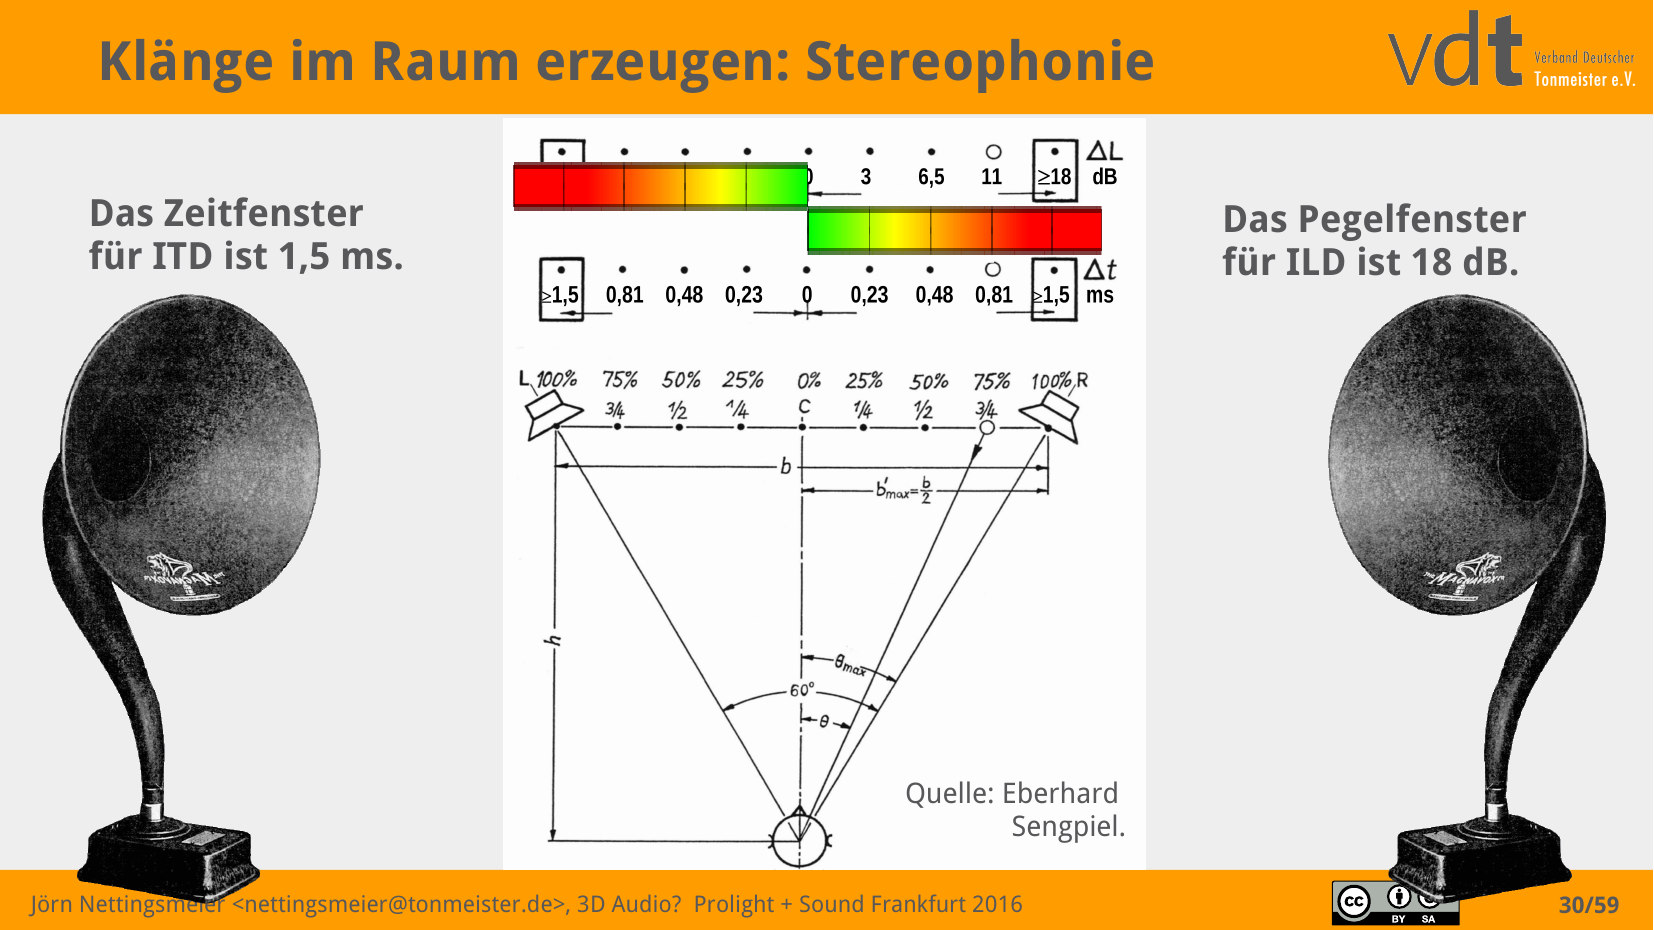

# Klänge im Raum erzeugen: Stereophonie
Das Zeitfenster
für ITD ist 1,5 ms.
Das Pegelfenster
für ILD ist 18 dB.
Quelle: Eberhard
Sengpiel.